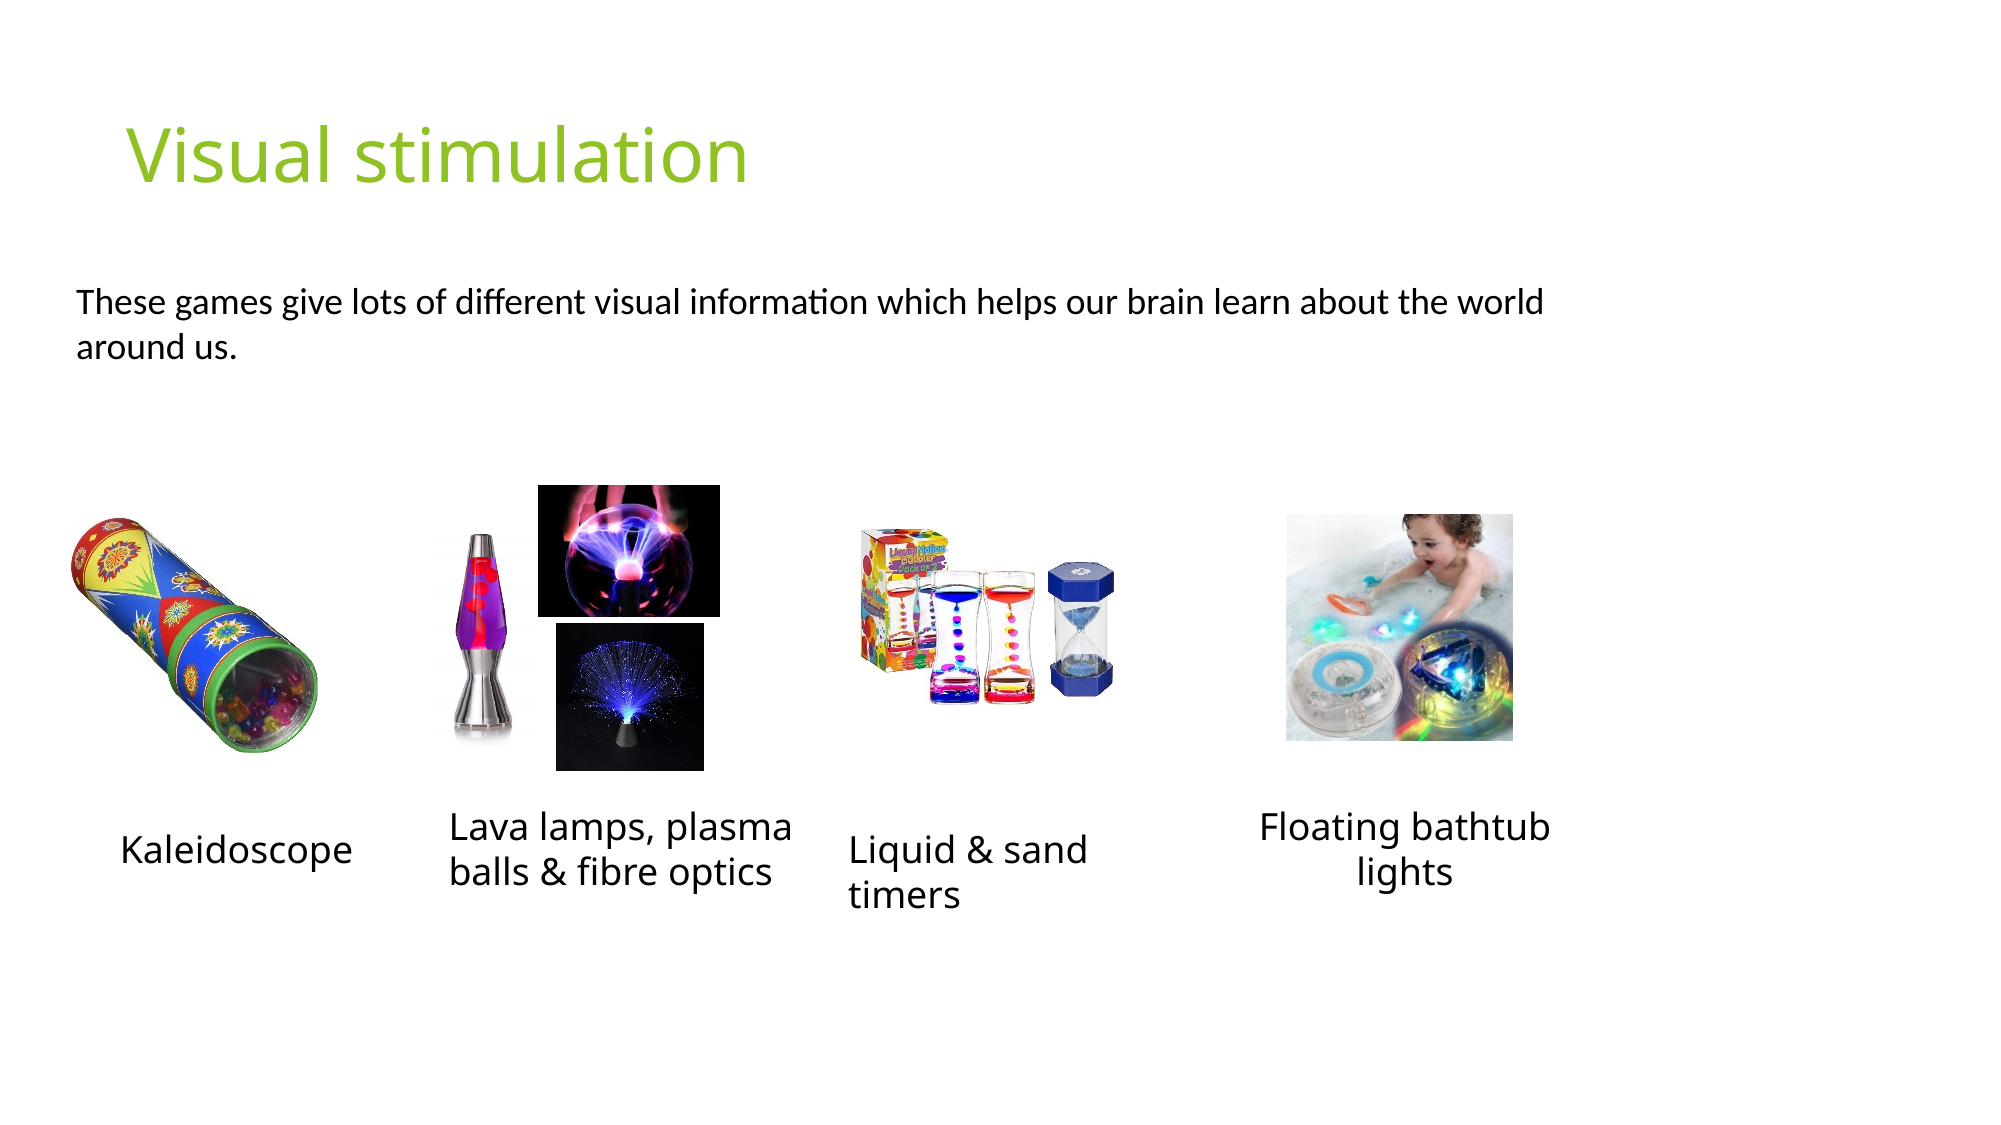

# Visual stimulation
These games give lots of different visual information which helps our brain learn about the world around us.
Lava lamps, plasma balls & fibre optics
Floating bathtub lights
Kaleidoscope
Liquid & sand timers